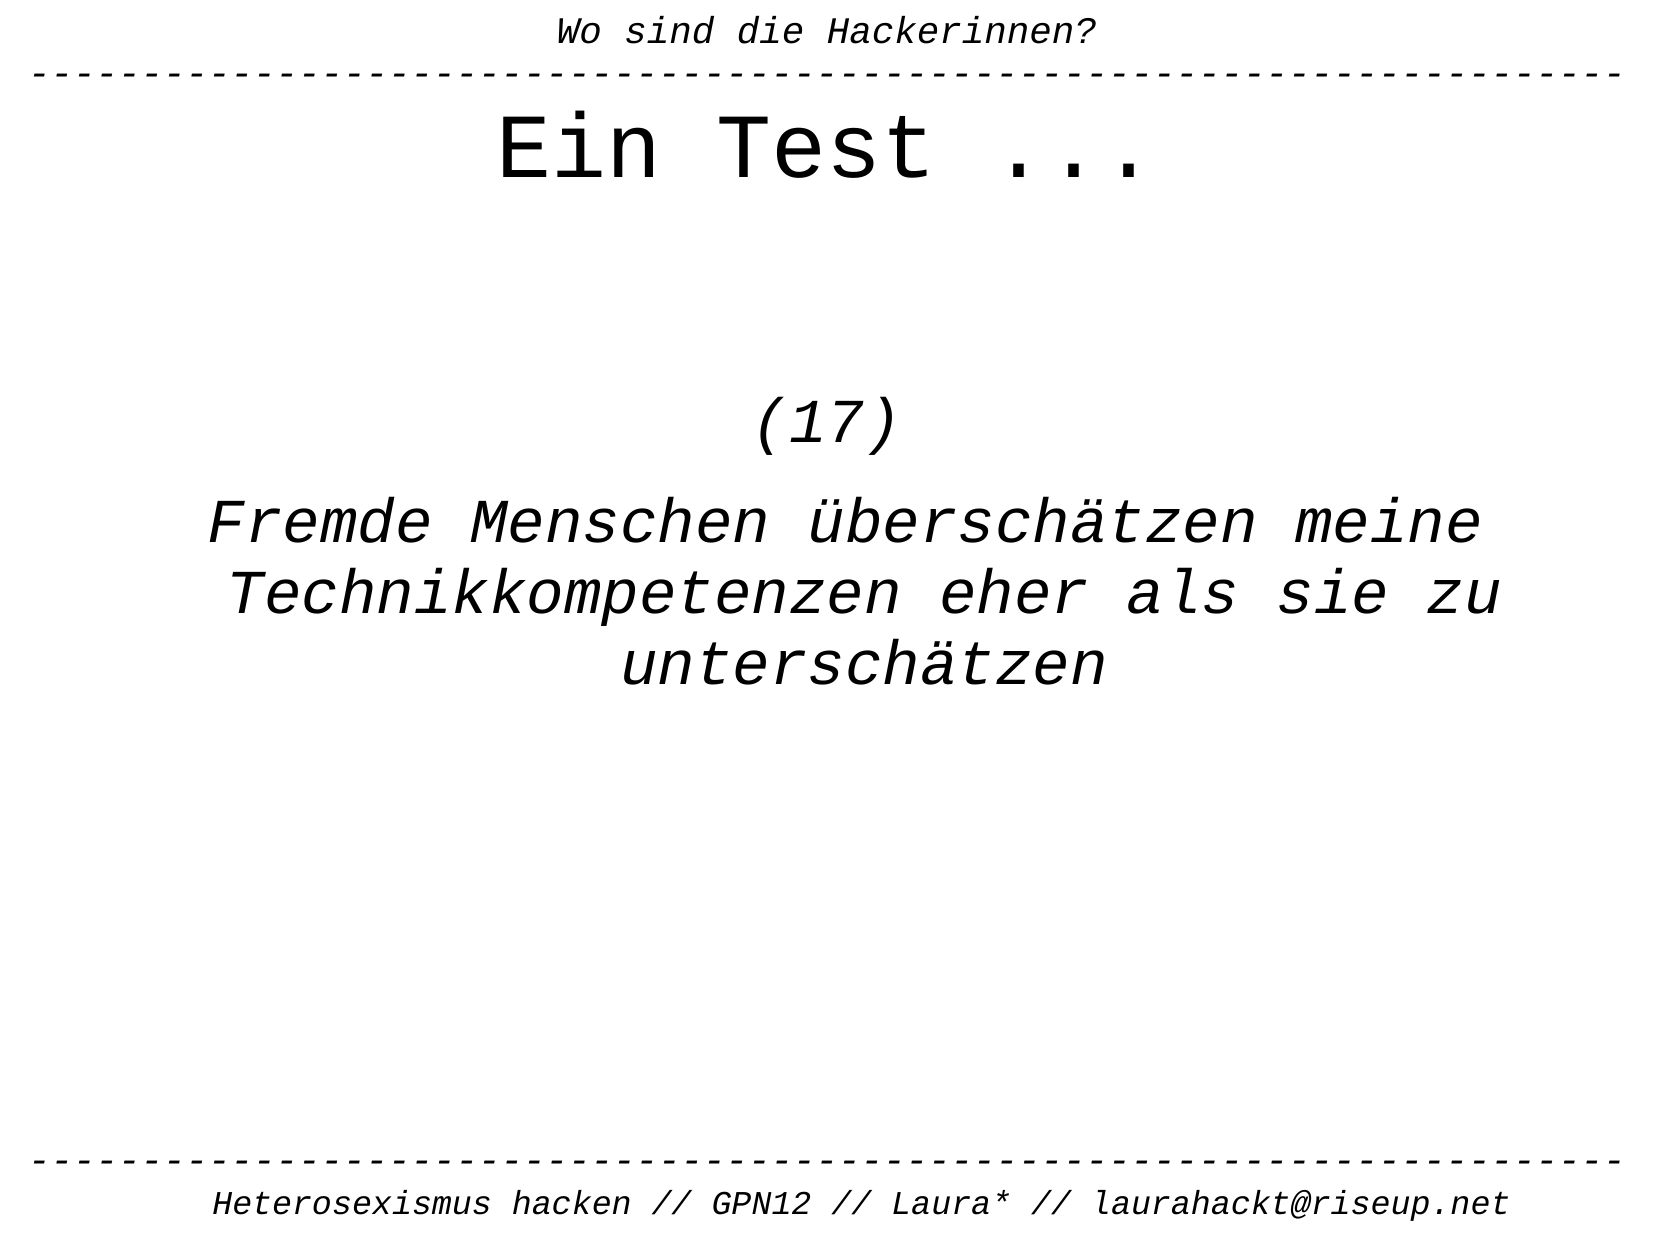

Wo sind die Hackerinnen?
-----------------------------------------------------------------------
# Ein Test ...
(17)
Fremde Menschen überschätzen meine Technikkompetenzen eher als sie zu unterschätzen
-----------------------------------------------------------------------
Heterosexismus hacken // GPN12 // Laura* // laurahackt@riseup.net